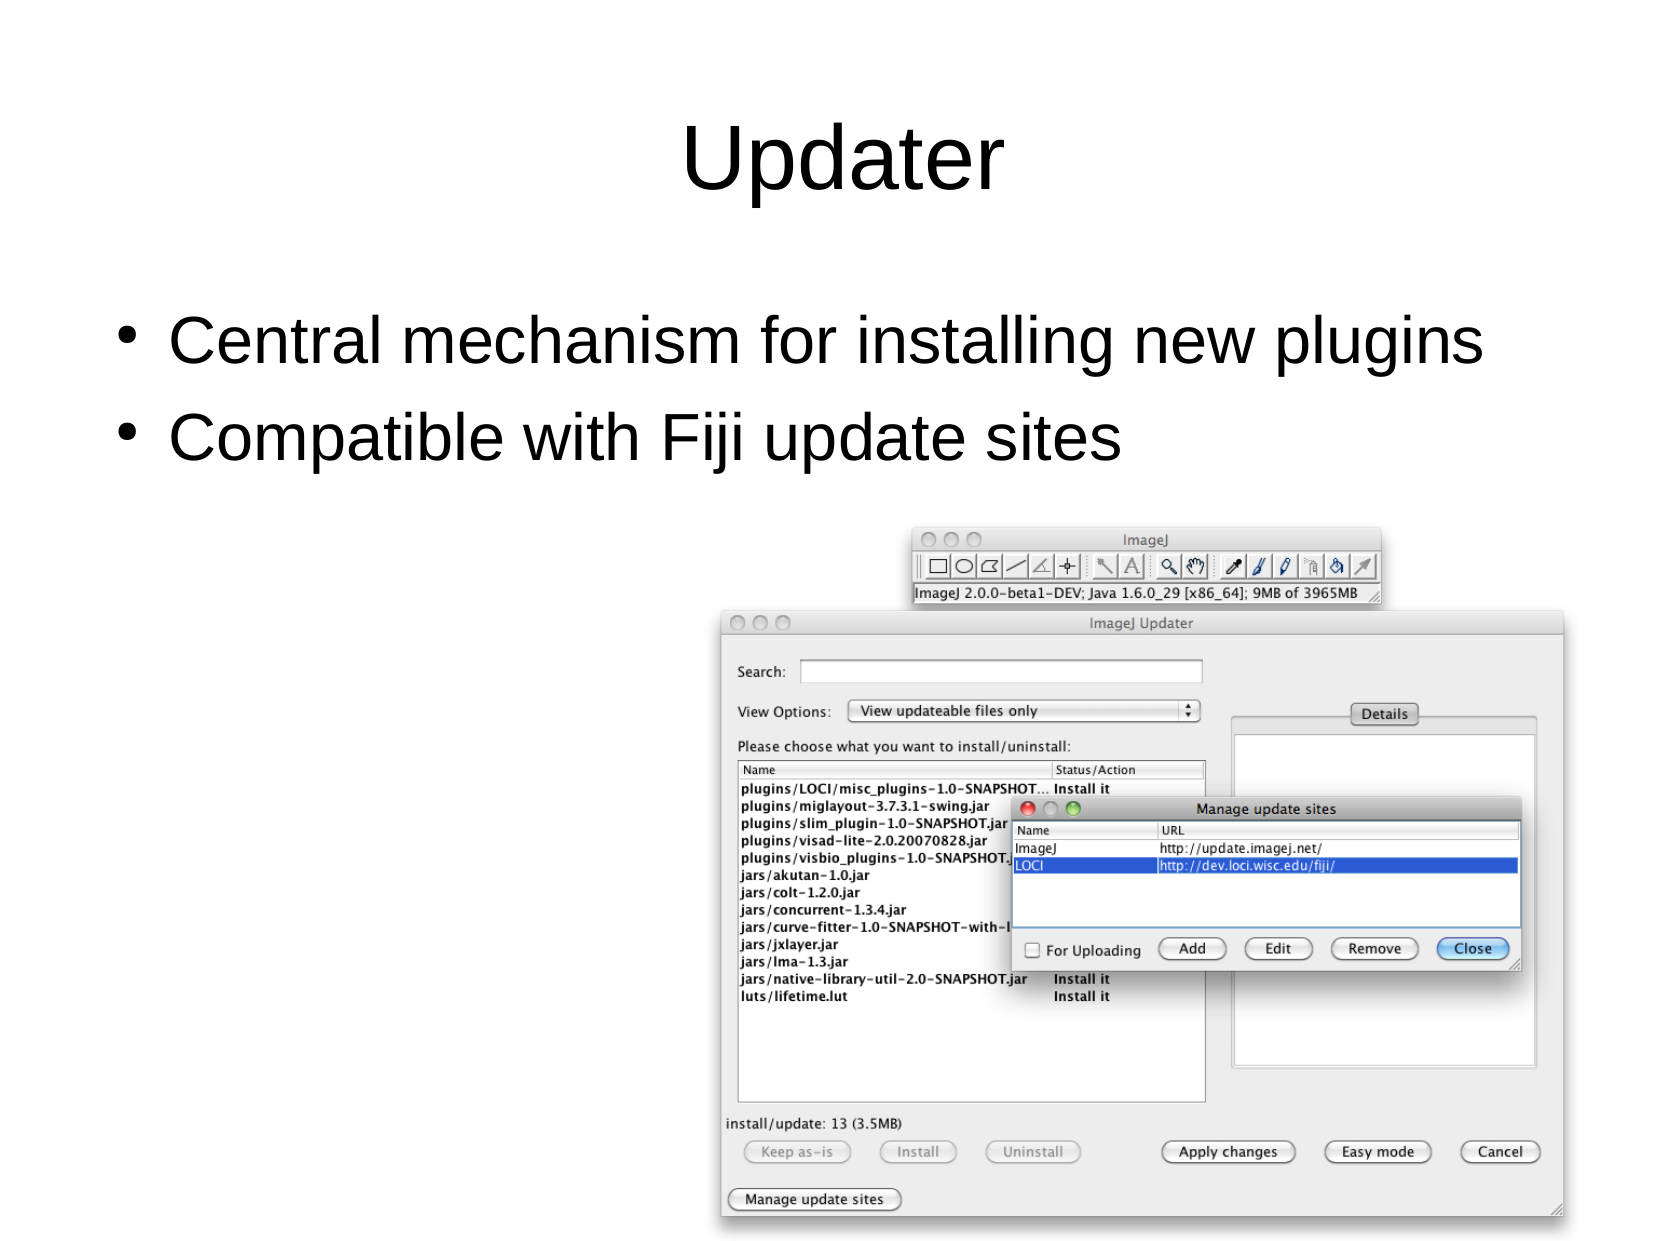

# Updater
Central mechanism for installing new plugins
Compatible with Fiji update sites